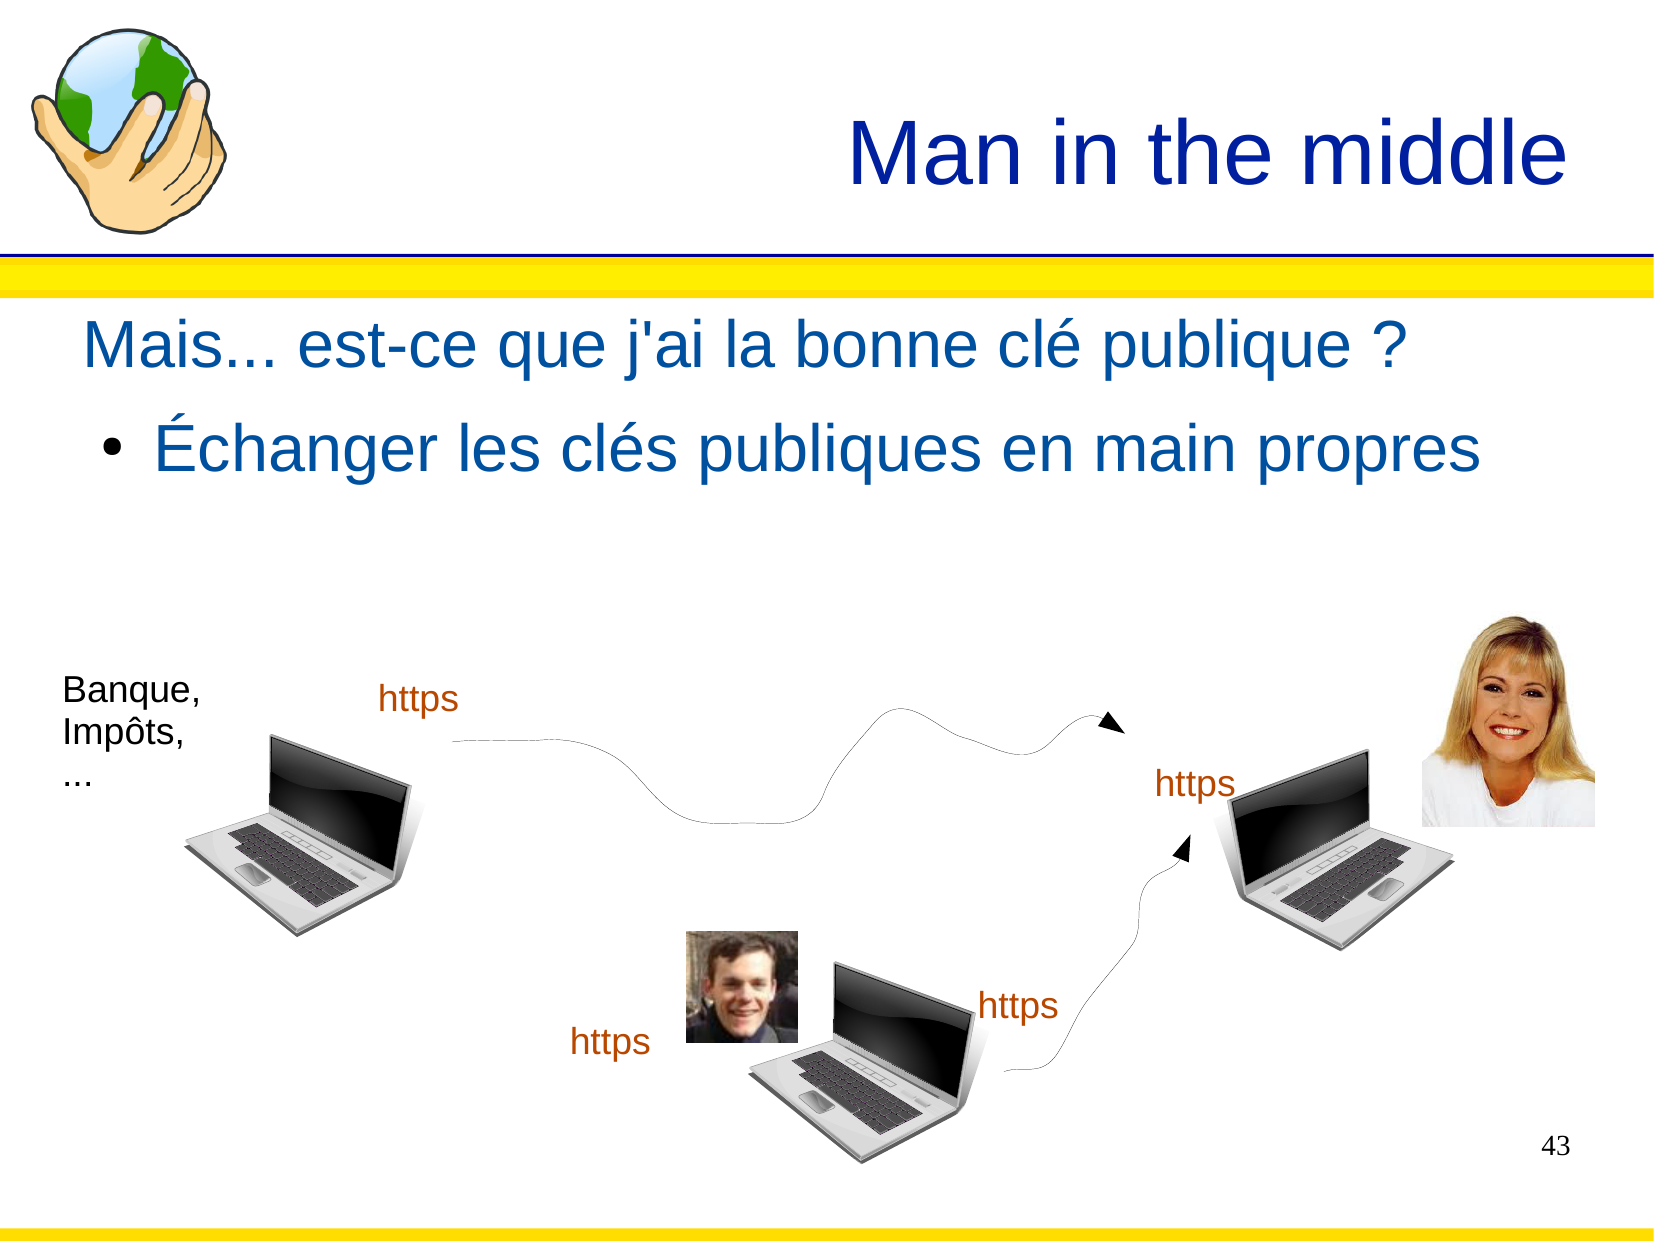

# Man in the middle
Mais... est-ce que j'ai la bonne clé publique ?
Échanger les clés publiques en main propres
Banque,
Impôts,
...
https
https
https
https
43